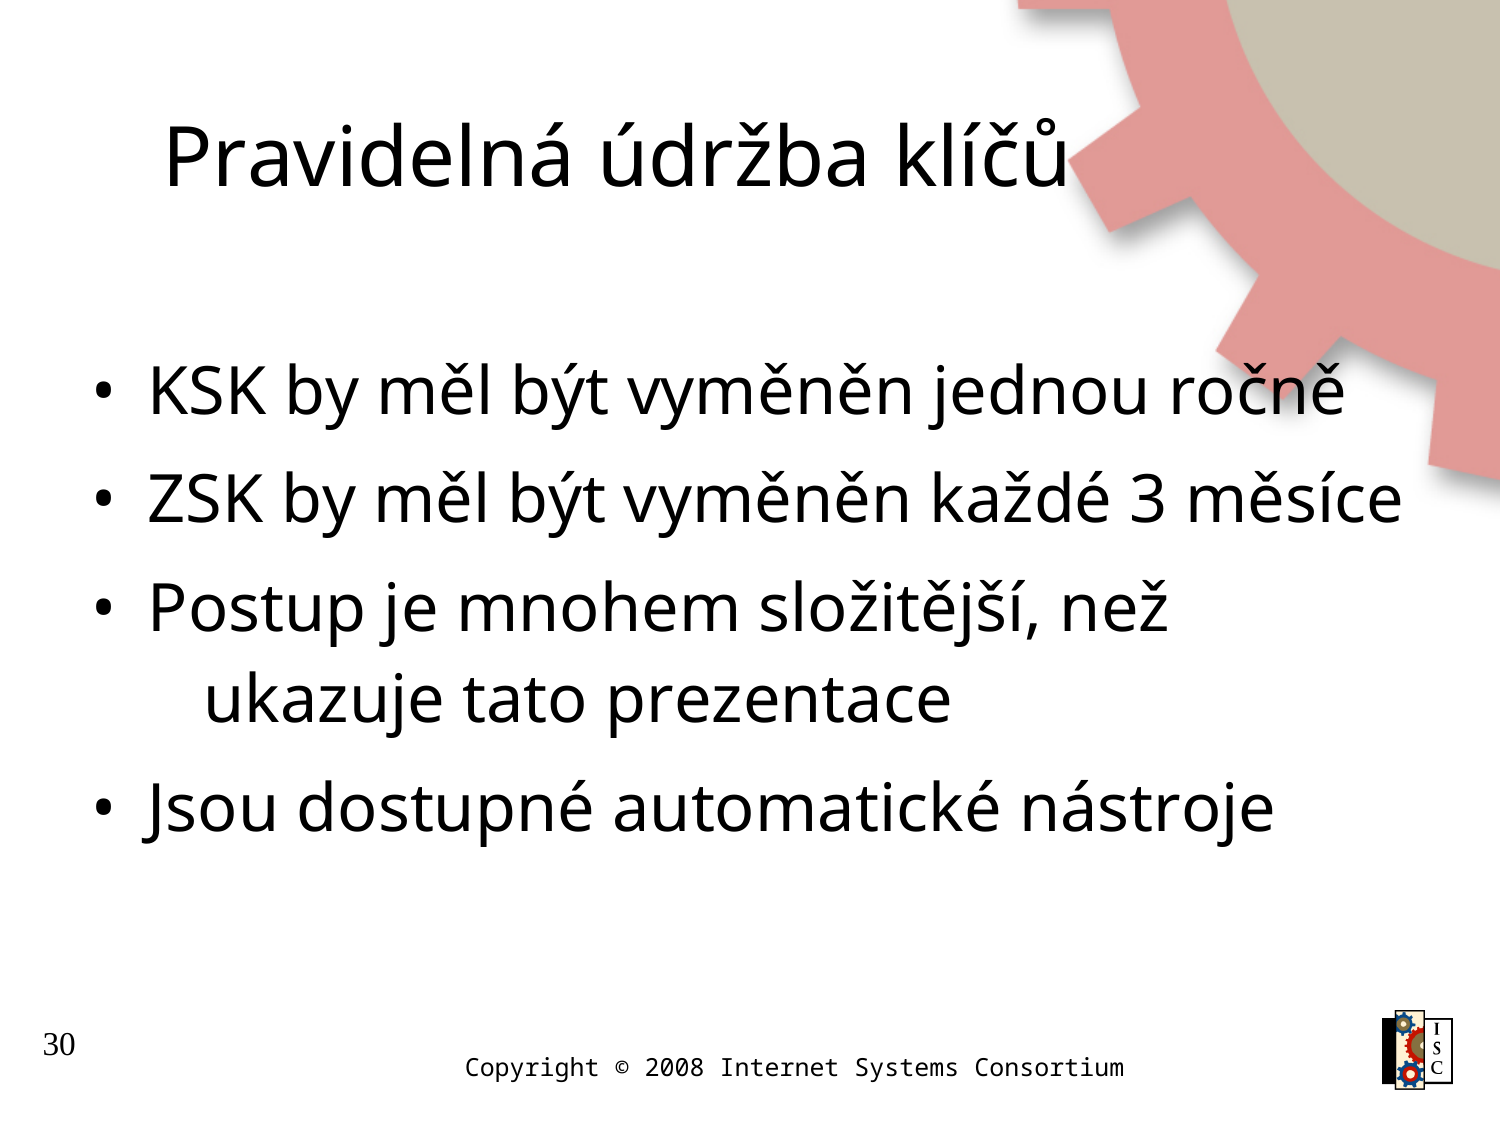

# Pravidelná údržba klíčů
KSK by měl být vyměněn jednou ročně
ZSK by měl být vyměněn každé 3 měsíce
Postup je mnohem složitější, než ukazuje tato prezentace
Jsou dostupné automatické nástroje